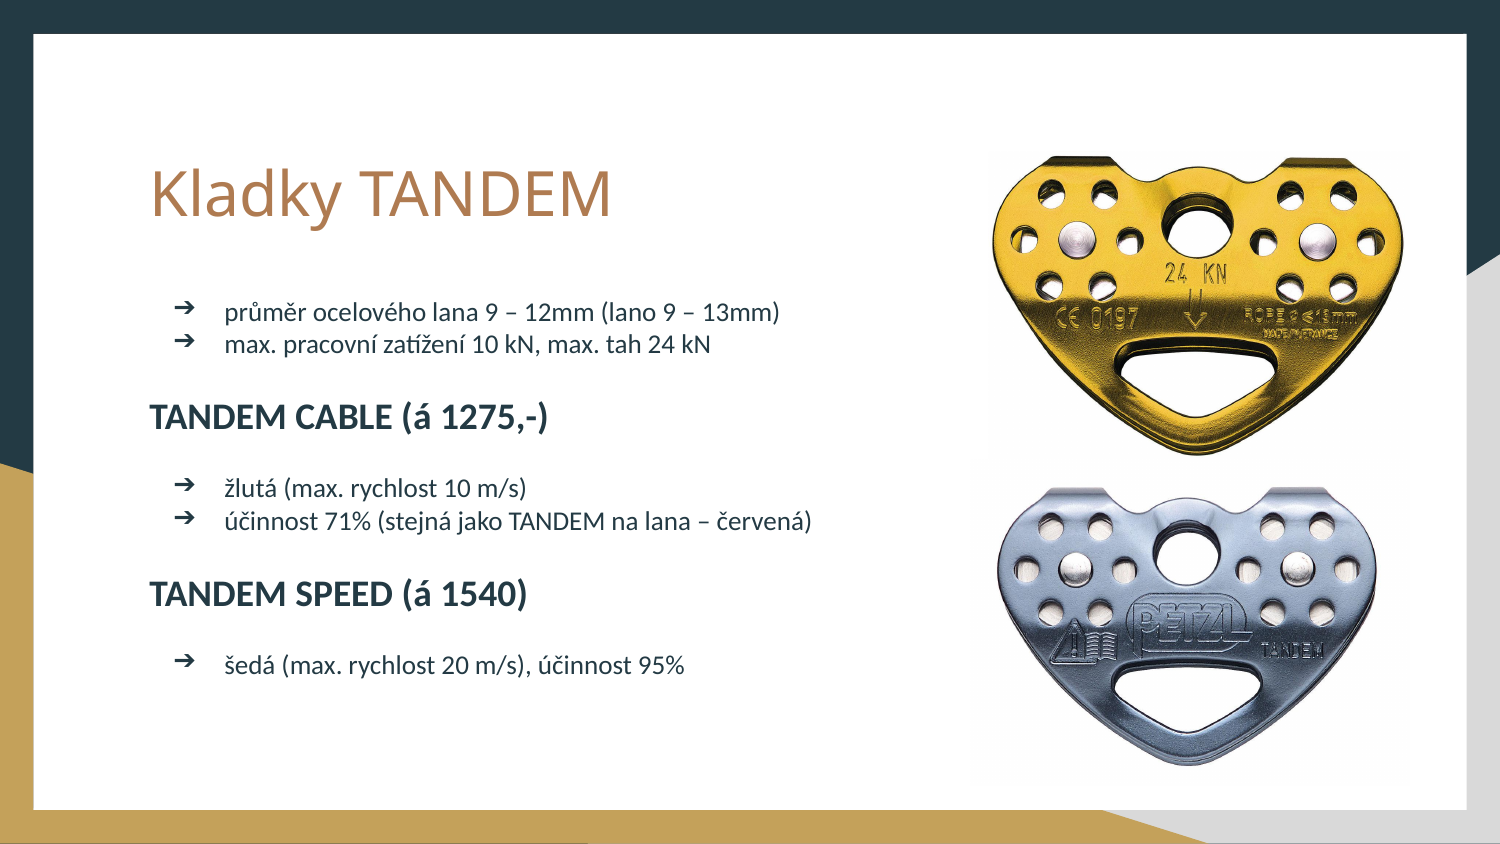

# Kladky TANDEM
průměr ocelového lana 9 – 12mm (lano 9 – 13mm)
max. pracovní zatížení 10 kN, max. tah 24 kN
TANDEM CABLE (á 1275,-)
žlutá (max. rychlost 10 m/s)
účinnost 71% (stejná jako TANDEM na lana – červená)
TANDEM SPEED (á 1540)
šedá (max. rychlost 20 m/s), účinnost 95%